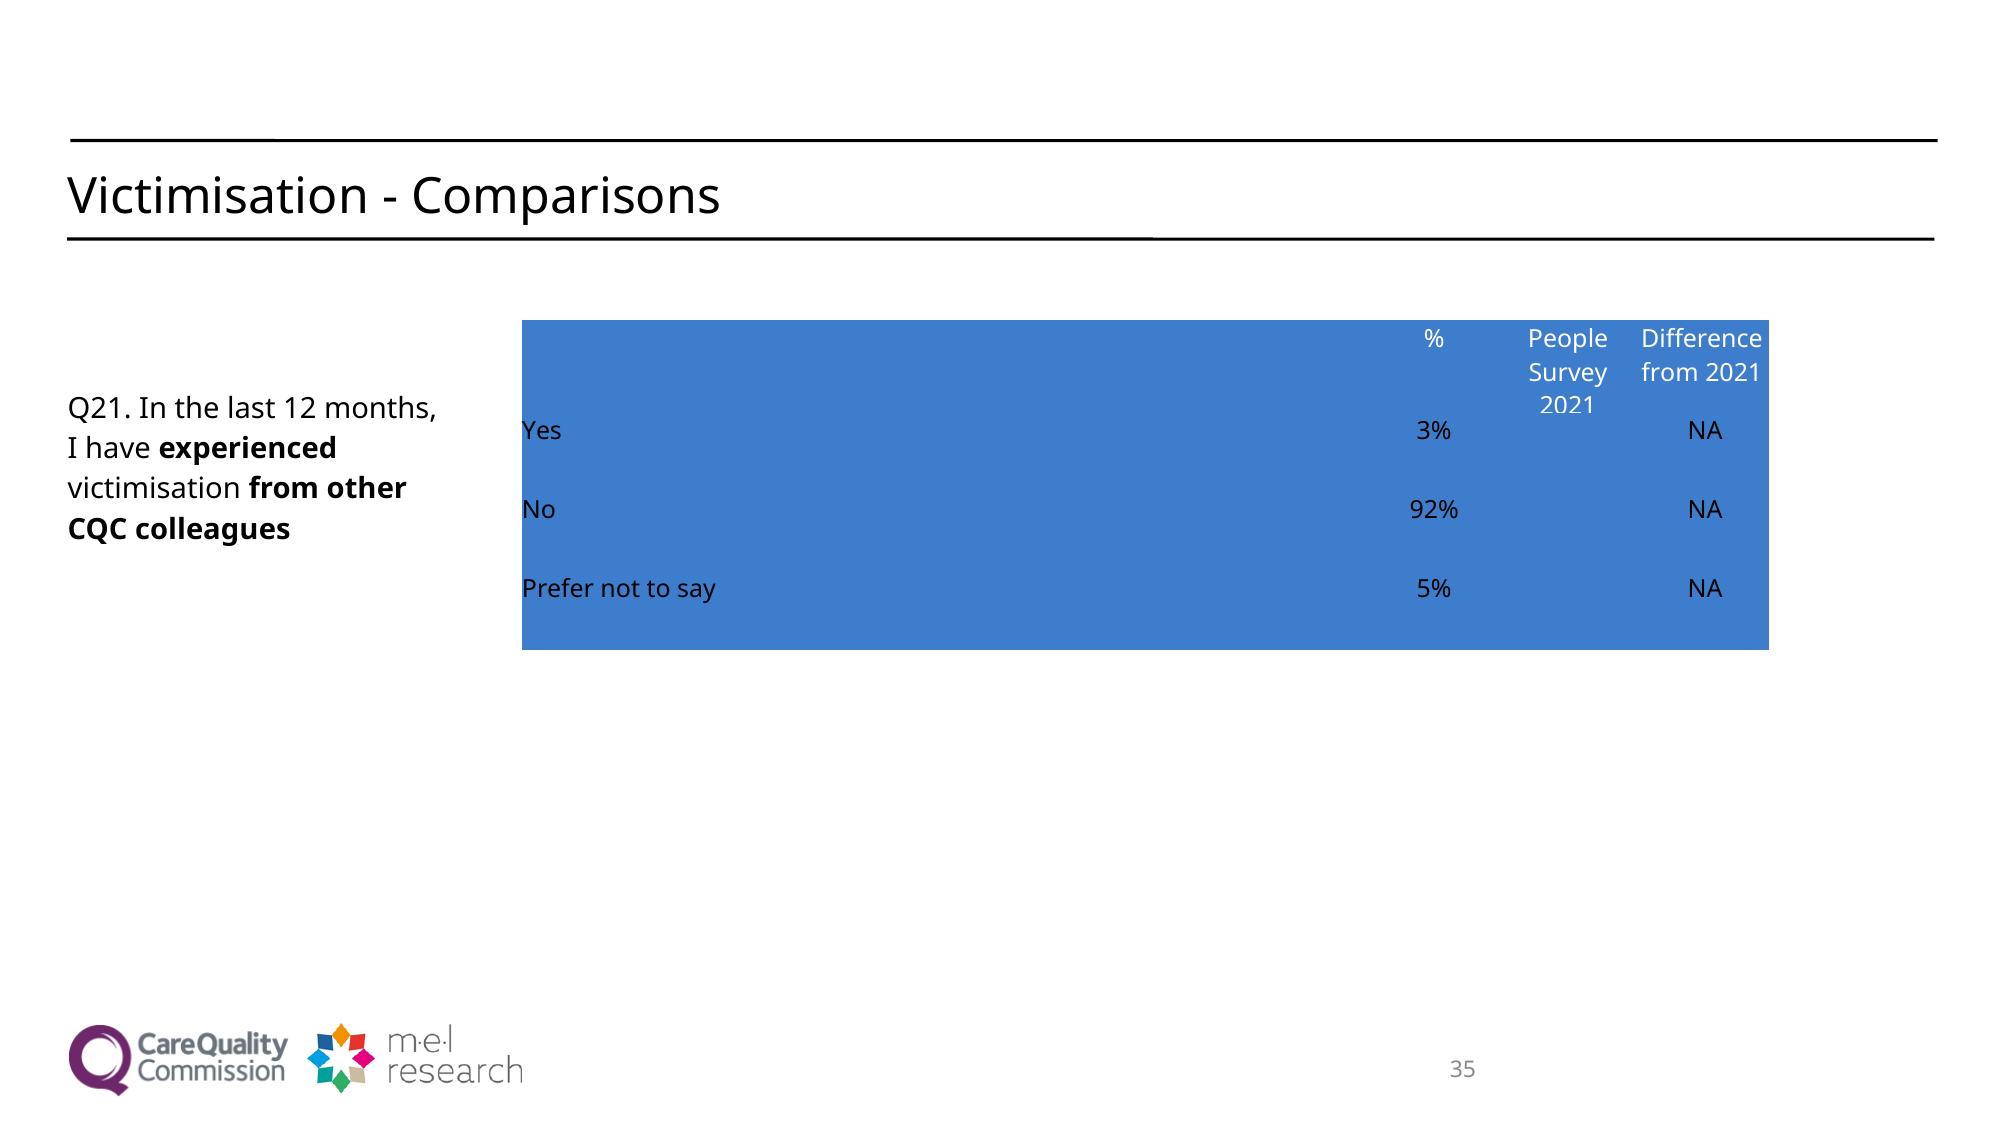

# Victimisation - Comparisons
| | % | People Survey 2021 | Difference from 2021 |
| --- | --- | --- | --- |
| Yes | 3% | | NA |
| No | 92% | | NA |
| Prefer not to say | 5% | | NA |
Q21. In the last 12 months, I have experienced victimisation from other CQC colleagues